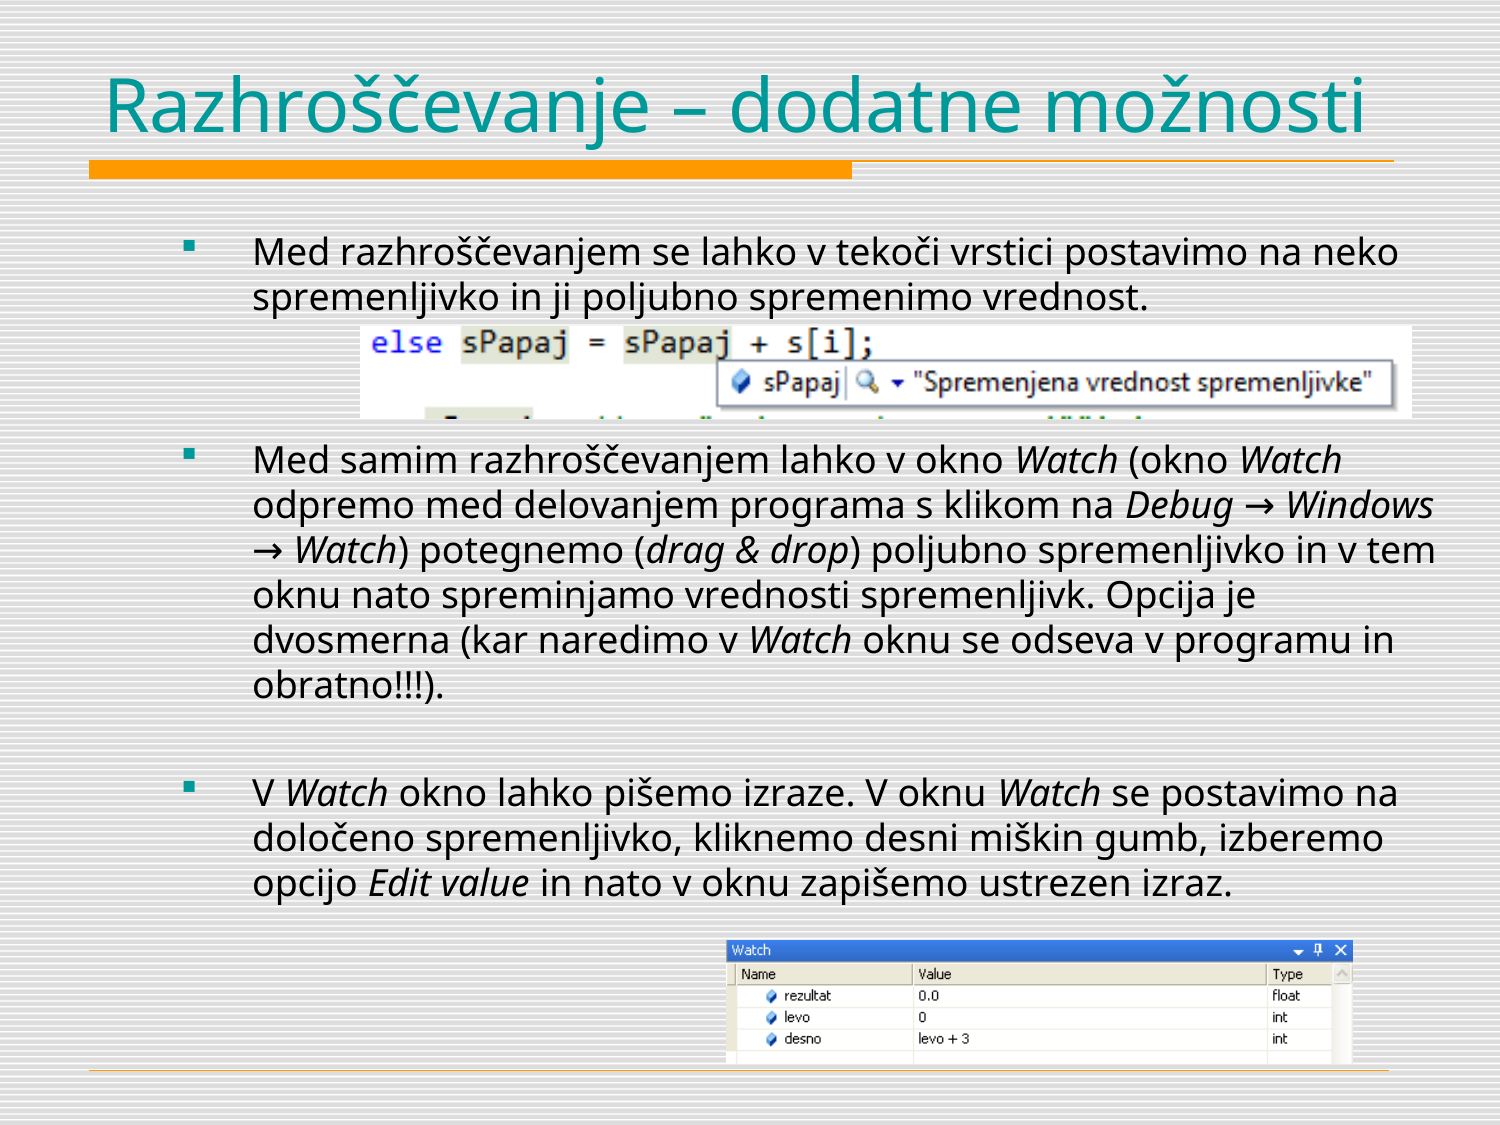

# Razhroščevanje – dodatne možnosti
Med razhroščevanjem se lahko v tekoči vrstici postavimo na neko spremenljivko in ji poljubno spremenimo vrednost.
Med samim razhroščevanjem lahko v okno Watch (okno Watch odpremo med delovanjem programa s klikom na Debug → Windows → Watch) potegnemo (drag & drop) poljubno spremenljivko in v tem oknu nato spreminjamo vrednosti spremenljivk. Opcija je dvosmerna (kar naredimo v Watch oknu se odseva v programu in obratno!!!).
V Watch okno lahko pišemo izraze. V oknu Watch se postavimo na določeno spremenljivko, kliknemo desni miškin gumb, izberemo opcijo Edit value in nato v oknu zapišemo ustrezen izraz.